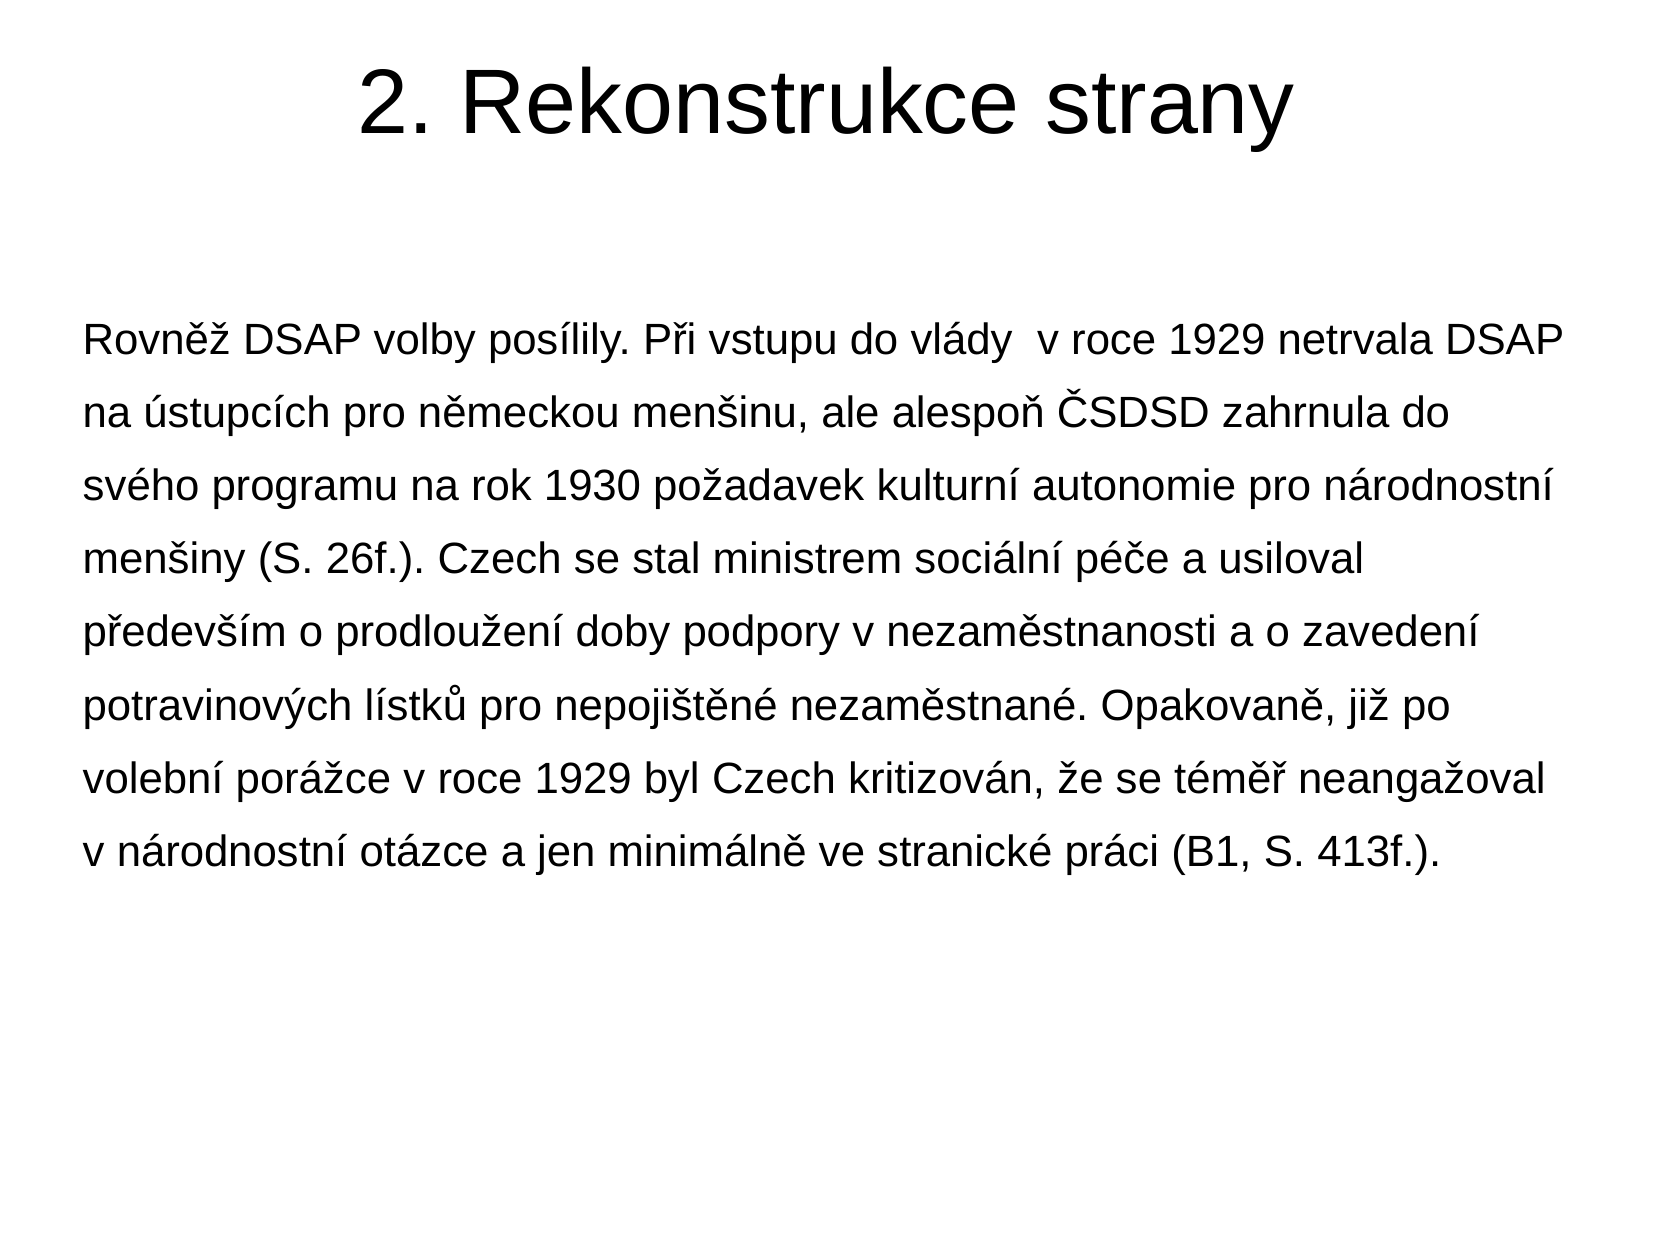

# 2. Rekonstrukce strany
Rovněž DSAP volby posílily. Při vstupu do vlády v roce 1929 netrvala DSAP na ústupcích pro německou menšinu, ale alespoň ČSDSD zahrnula do svého programu na rok 1930 požadavek kulturní autonomie pro národnostní menšiny (S. 26f.). Czech se stal ministrem sociální péče a usiloval především o prodloužení doby podpory v nezaměstnanosti a o zavedení potravinových lístků pro nepojištěné nezaměstnané. Opakovaně, již po volební porážce v roce 1929 byl Czech kritizován, že se téměř neangažoval v národnostní otázce a jen minimálně ve stranické práci (B1, S. 413f.).